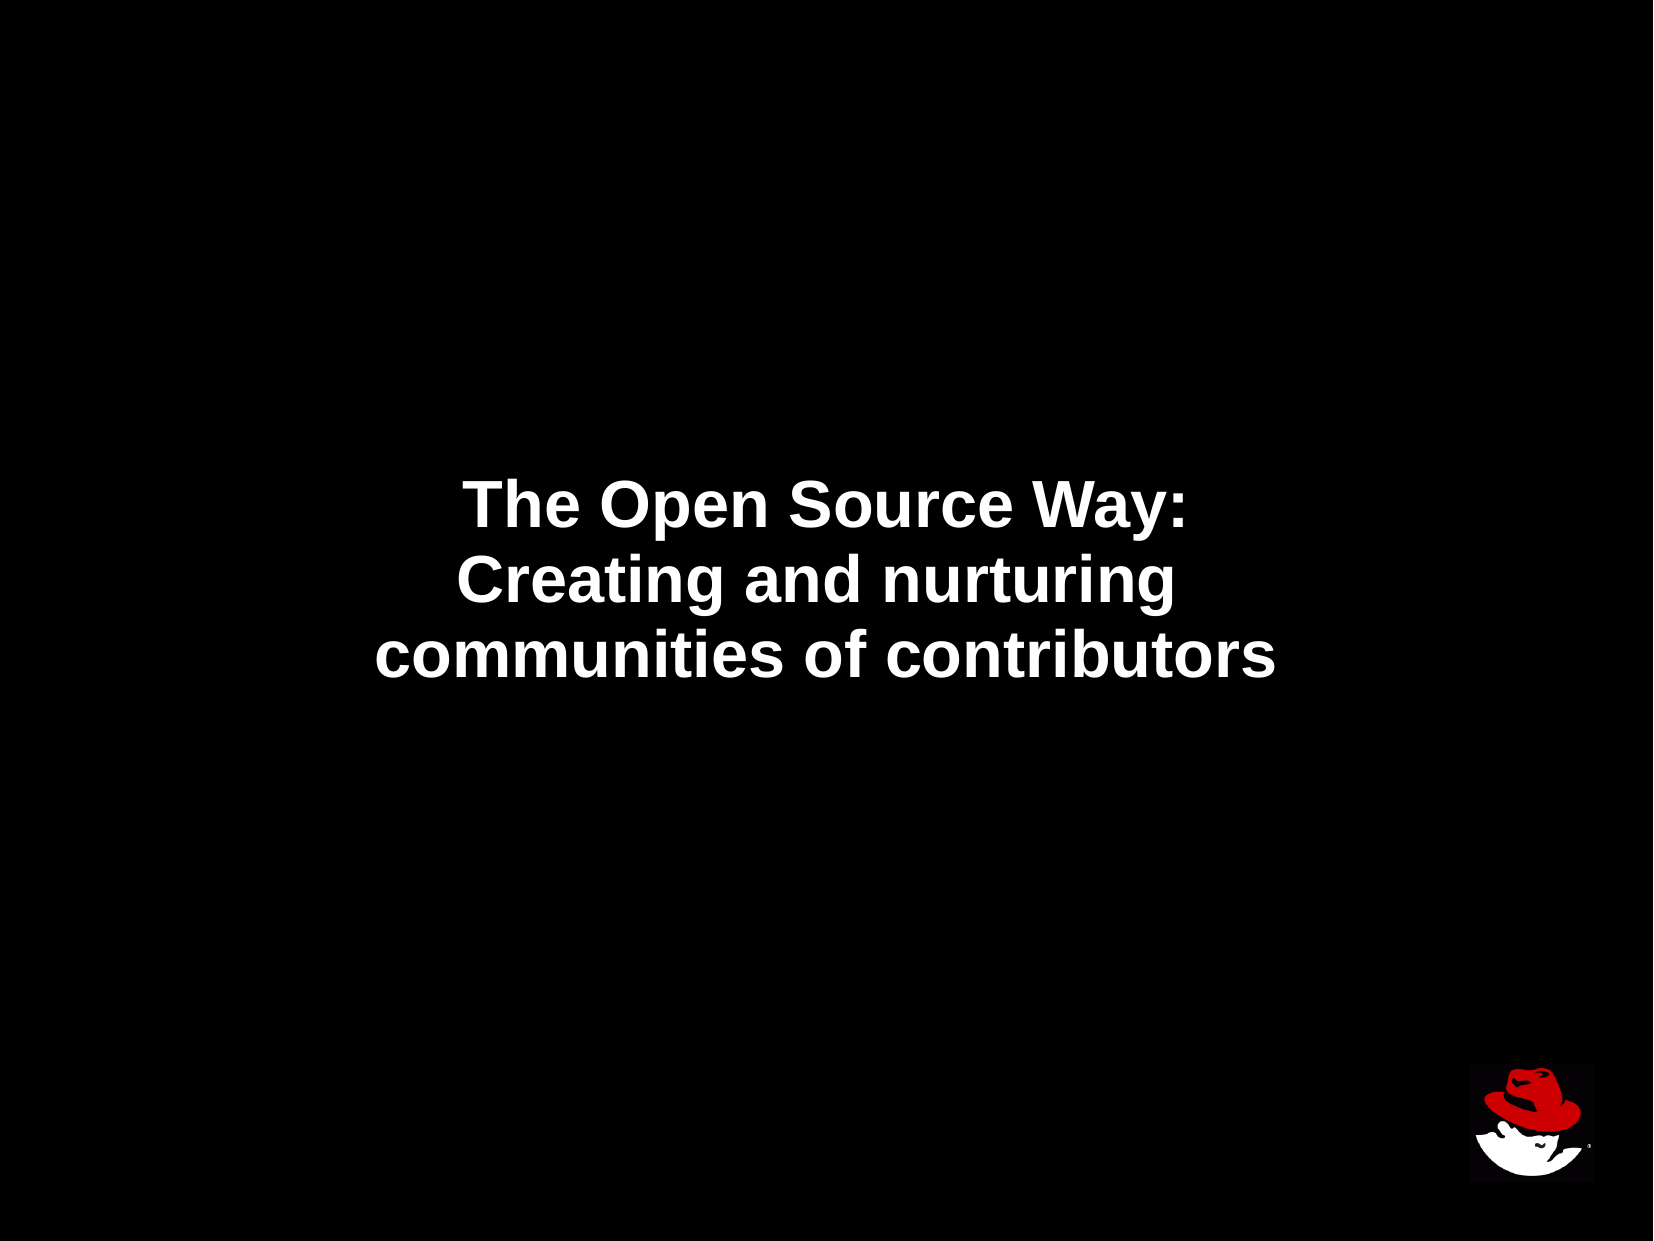

# The Open Source Way:
Creating and nurturing
communities of contributors